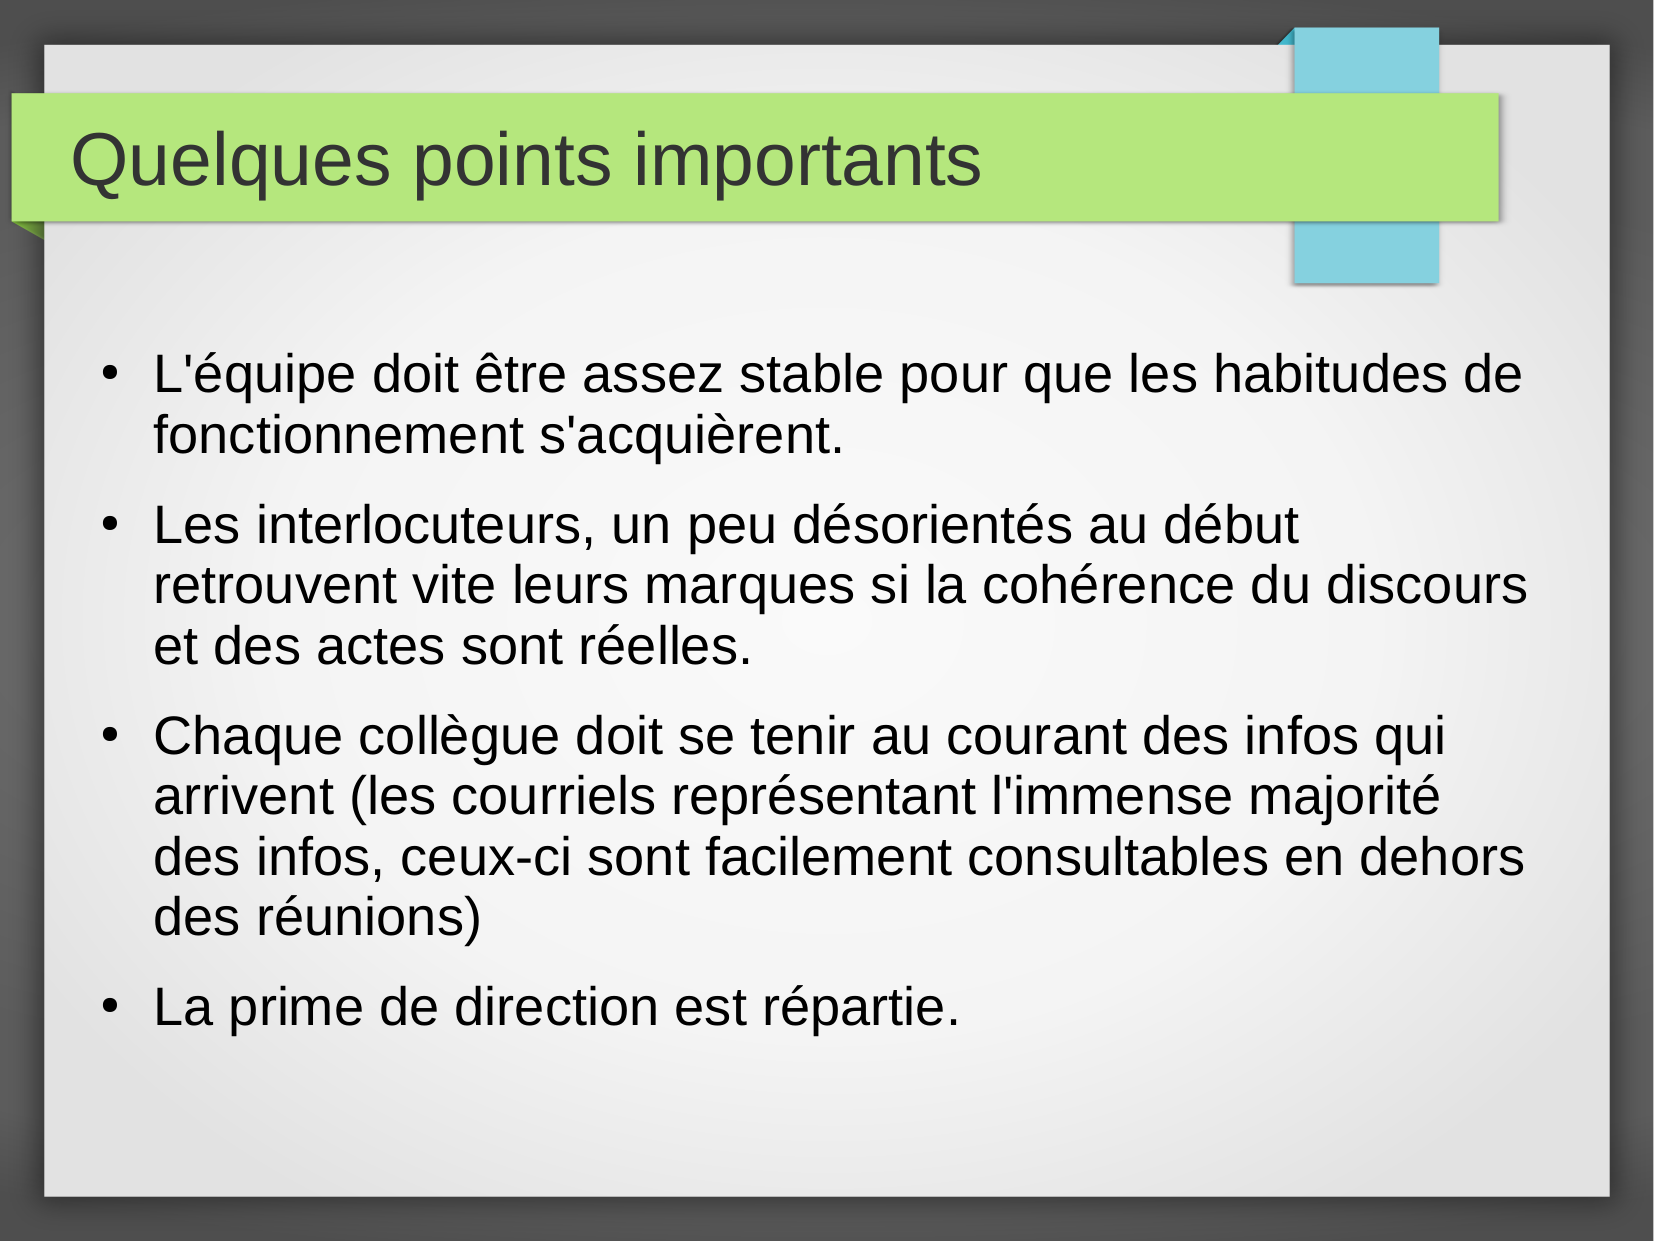

# Quelques points importants
L'équipe doit être assez stable pour que les habitudes de fonctionnement s'acquièrent.
Les interlocuteurs, un peu désorientés au début retrouvent vite leurs marques si la cohérence du discours et des actes sont réelles.
Chaque collègue doit se tenir au courant des infos qui arrivent (les courriels représentant l'immense majorité des infos, ceux-ci sont facilement consultables en dehors des réunions)
La prime de direction est répartie.